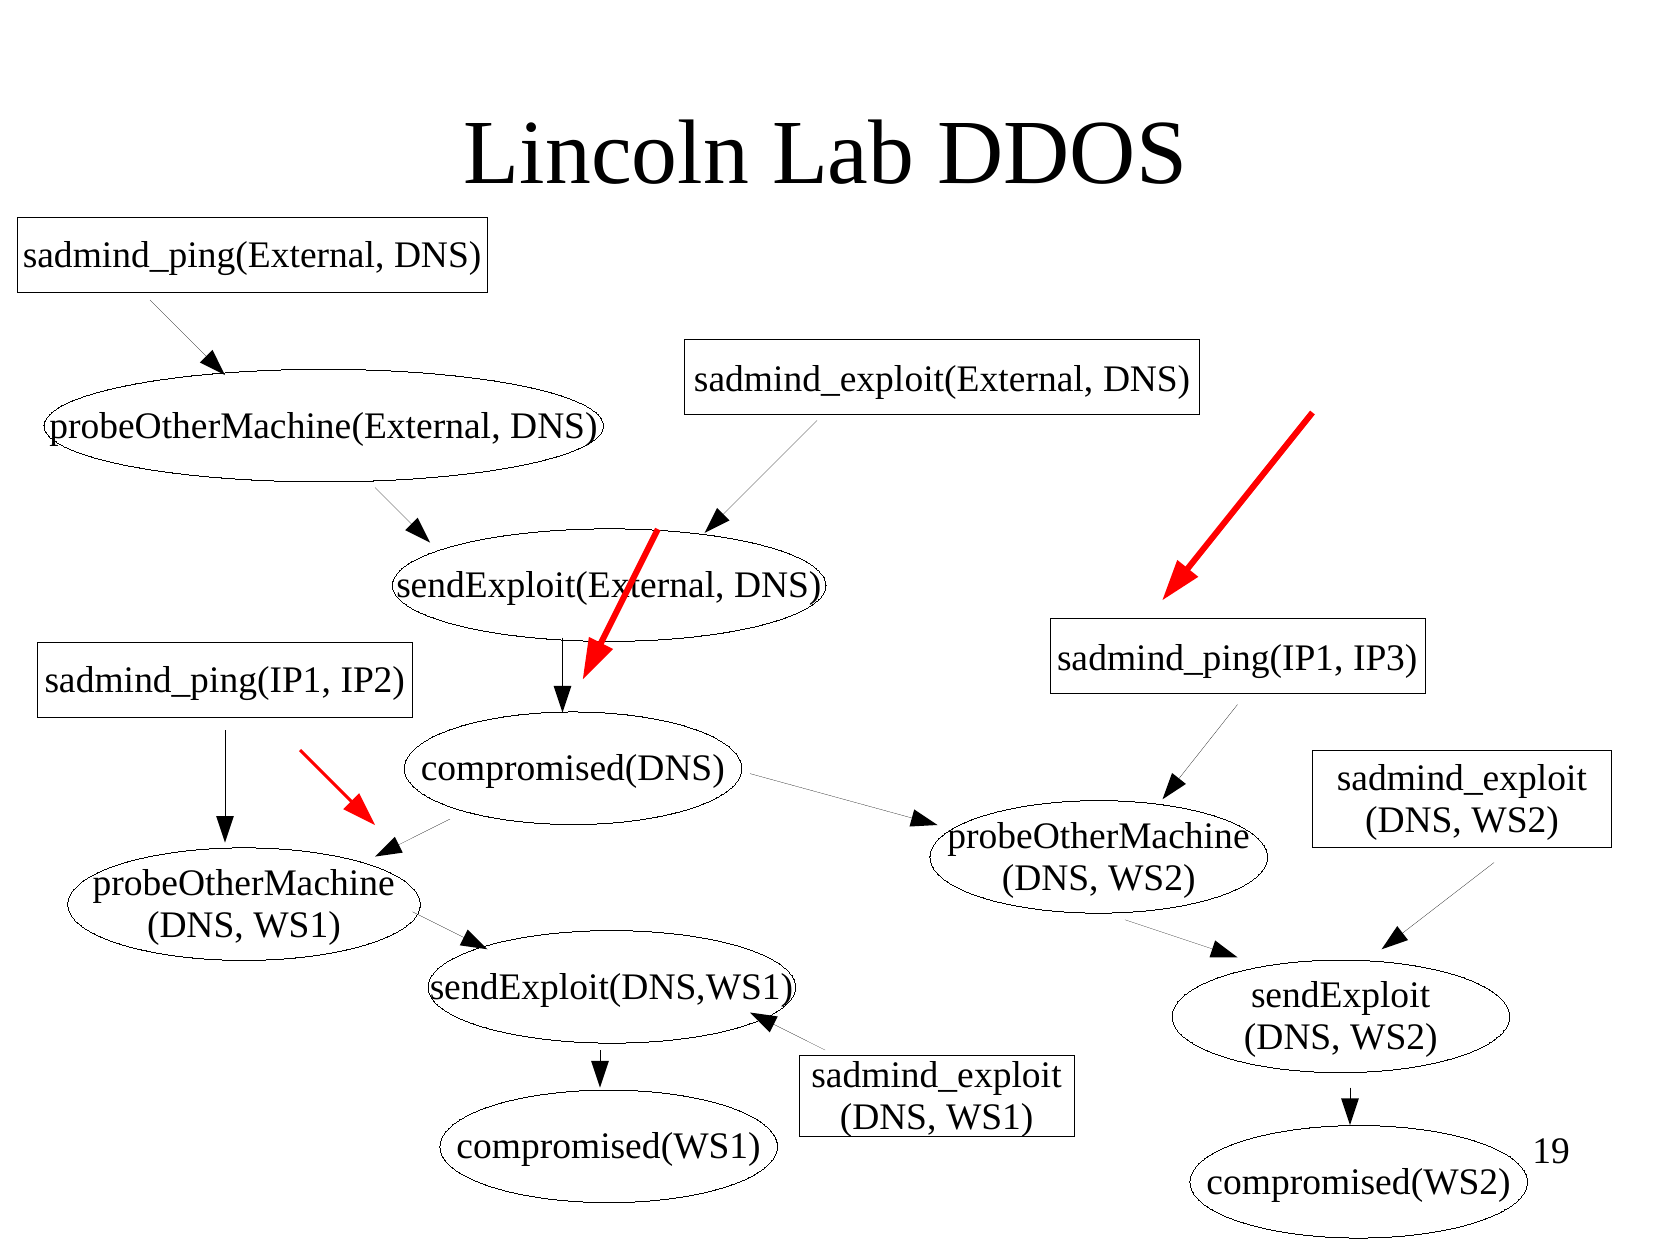

# Lincoln Lab DDOS
sadmind_ping(External, DNS)
sadmind_exploit(External, DNS)
probeOtherMachine(External, DNS)
sendExploit(External, DNS)
sadmind_ping(IP1, IP3)
sadmind_ping(IP1, IP2)
compromised(DNS)
sadmind_exploit
(DNS, WS2)
probeOtherMachine
(DNS, WS2)
probeOtherMachine
(DNS, WS1)
sendExploit(DNS,WS1)
sendExploit
(DNS, WS2)
sadmind_exploit
(DNS, WS1)
compromised(WS1)
compromised(WS2)
19